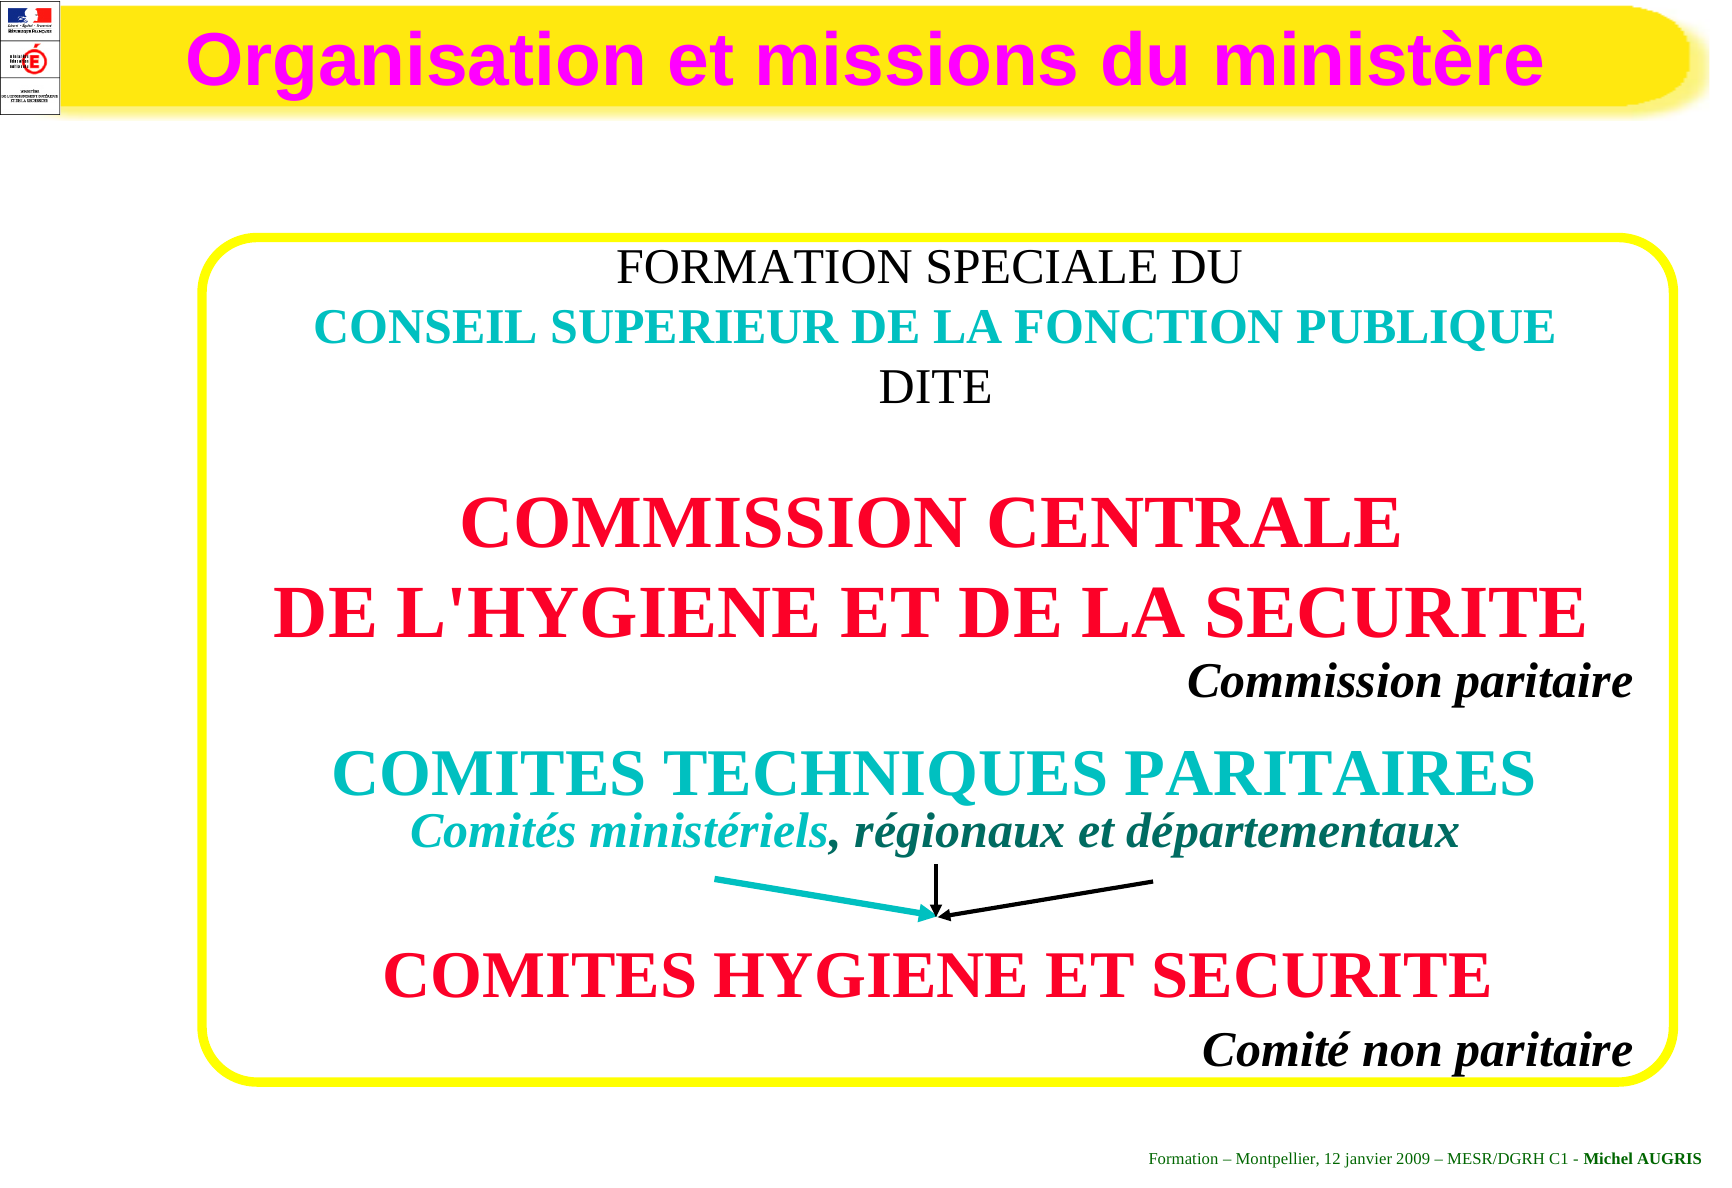

Organisation et missions du ministère
FORMATION SPECIALE DU
CONSEIL SUPERIEUR DE LA FONCTION PUBLIQUE
DITE
COMMISSION CENTRALE
DE L'HYGIENE ET DE LA SECURITE
Commission paritaire
COMITES TECHNIQUES PARITAIRES
Comités ministériels, régionaux et départementaux
COMITES HYGIENE ET SECURITE
Comité non paritaire